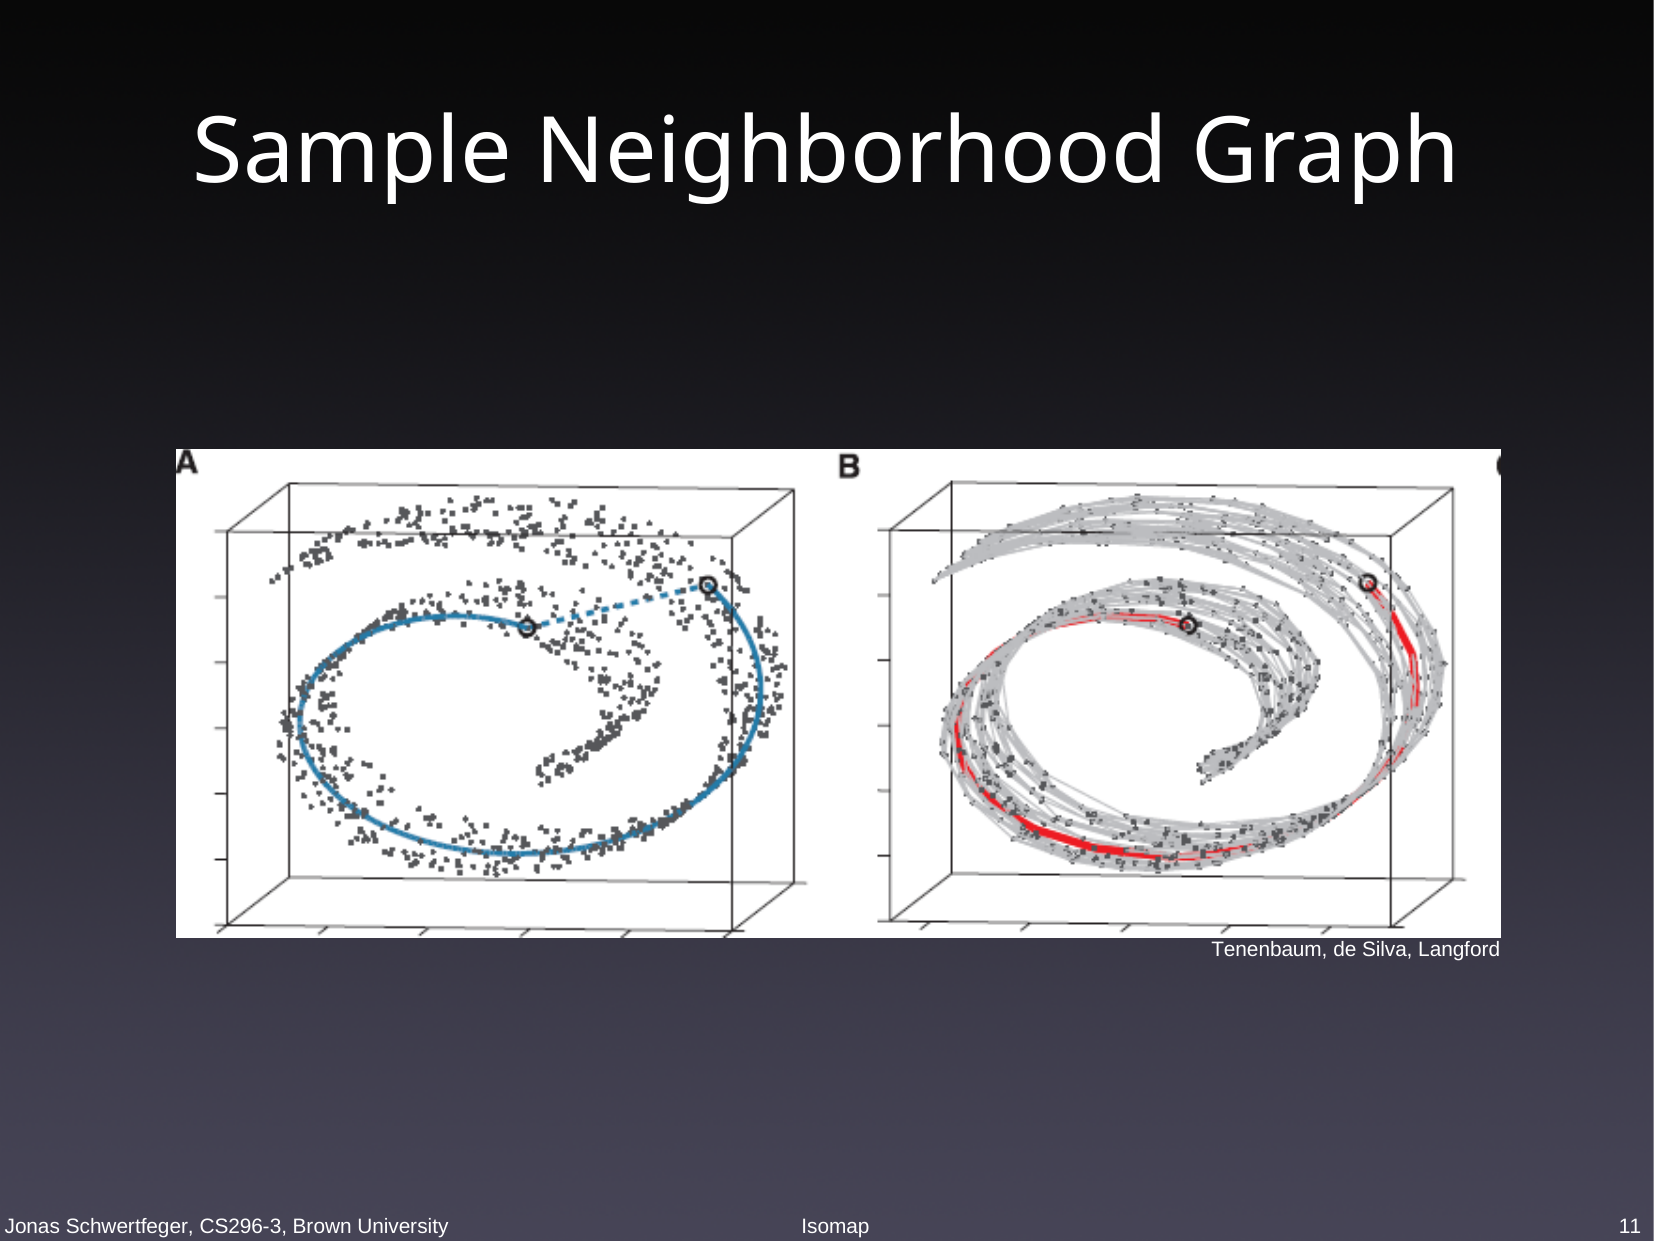

# Sample Neighborhood Graph
Tenenbaum, de Silva, Langford